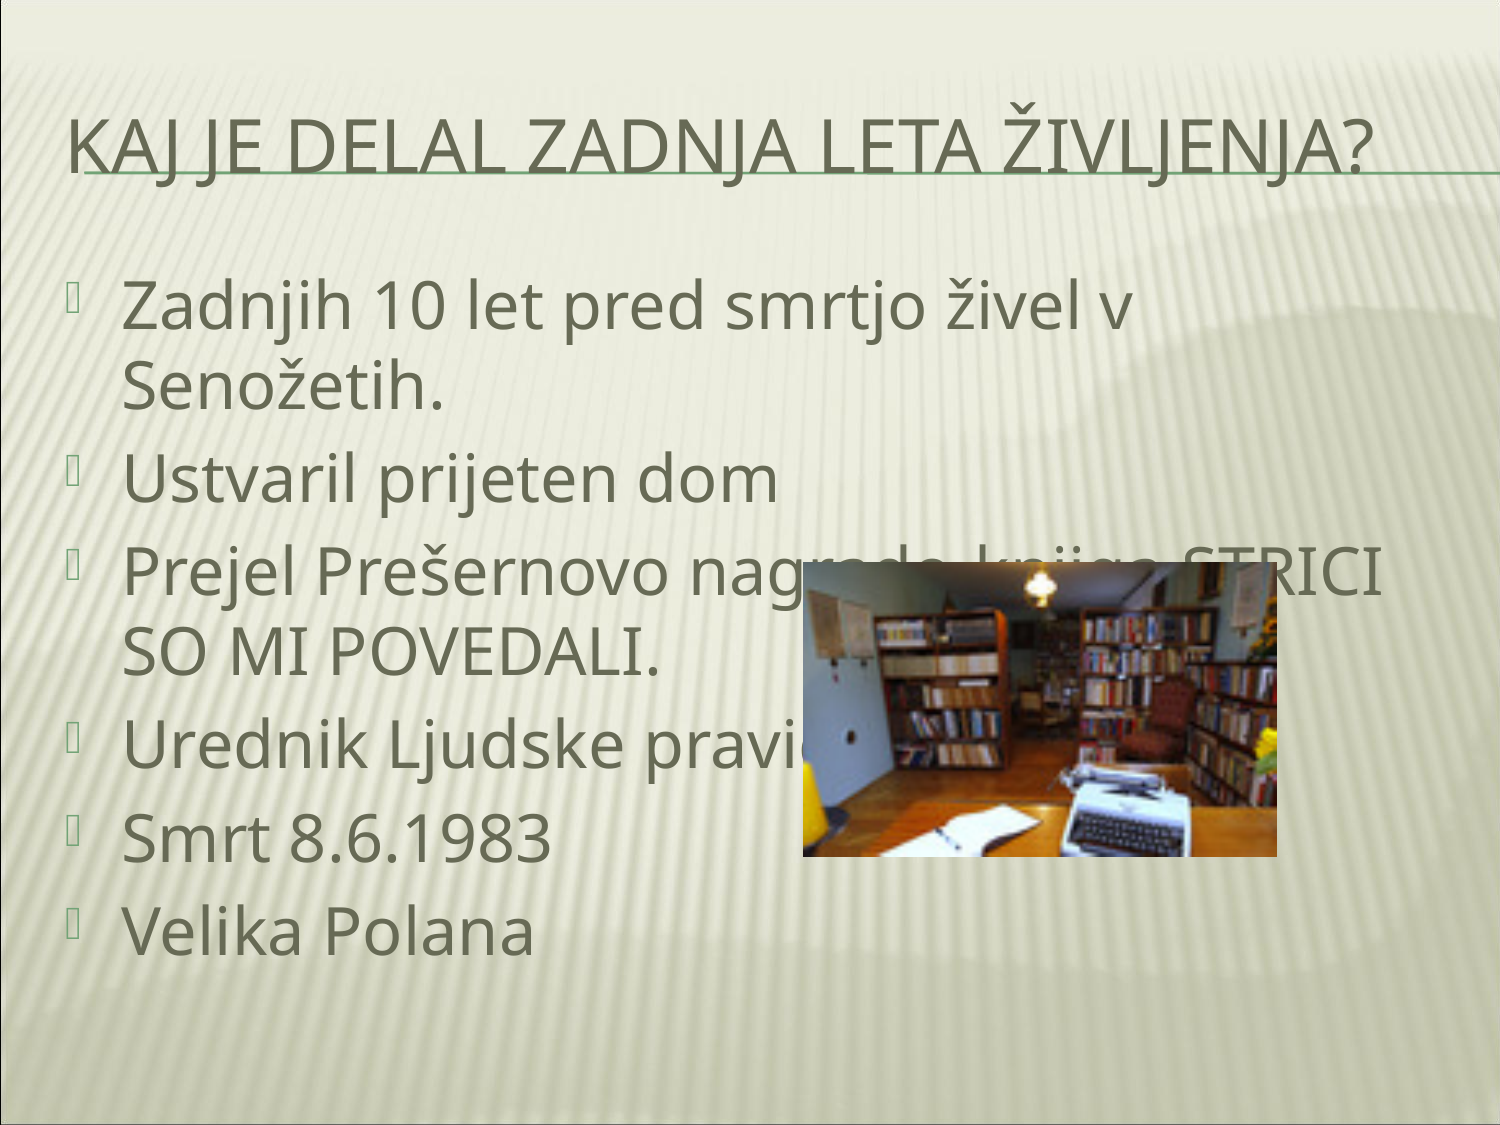

# KAJ JE DELAL ZADNJA LETA ŽIVLJENJA?
Zadnjih 10 let pred smrtjo živel v Senožetih.
Ustvaril prijeten dom
Prejel Prešernovo nagrado-knjiga STRICI SO MI POVEDALI.
Urednik Ljudske pravice
Smrt 8.6.1983
Velika Polana